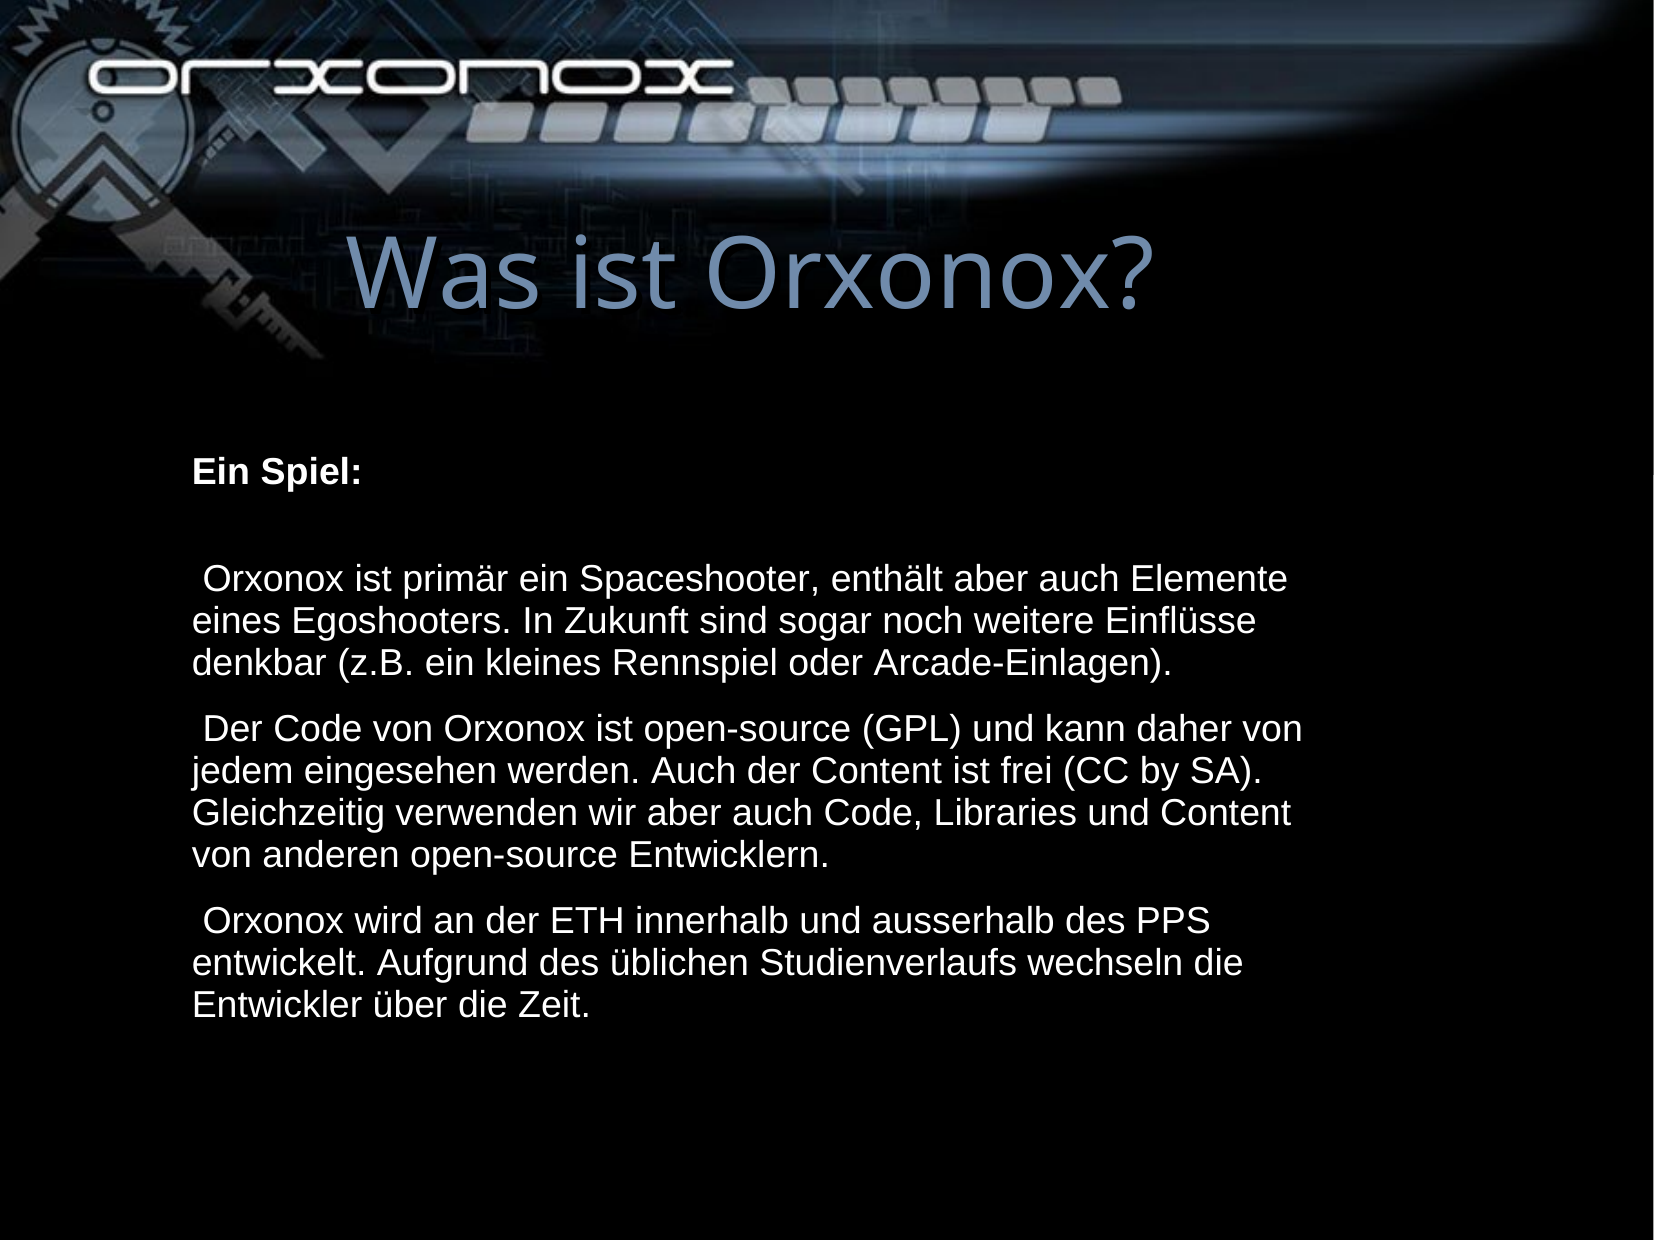

Was ist Orxonox?
Ein Spiel:
 Orxonox ist primär ein Spaceshooter, enthält aber auch Elemente eines Egoshooters. In Zukunft sind sogar noch weitere Einflüsse denkbar (z.B. ein kleines Rennspiel oder Arcade-Einlagen).
 Der Code von Orxonox ist open-source (GPL) und kann daher von jedem eingesehen werden. Auch der Content ist frei (CC by SA). Gleichzeitig verwenden wir aber auch Code, Libraries und Content von anderen open-source Entwicklern.
 Orxonox wird an der ETH innerhalb und ausserhalb des PPS entwickelt. Aufgrund des üblichen Studienverlaufs wechseln die Entwickler über die Zeit.